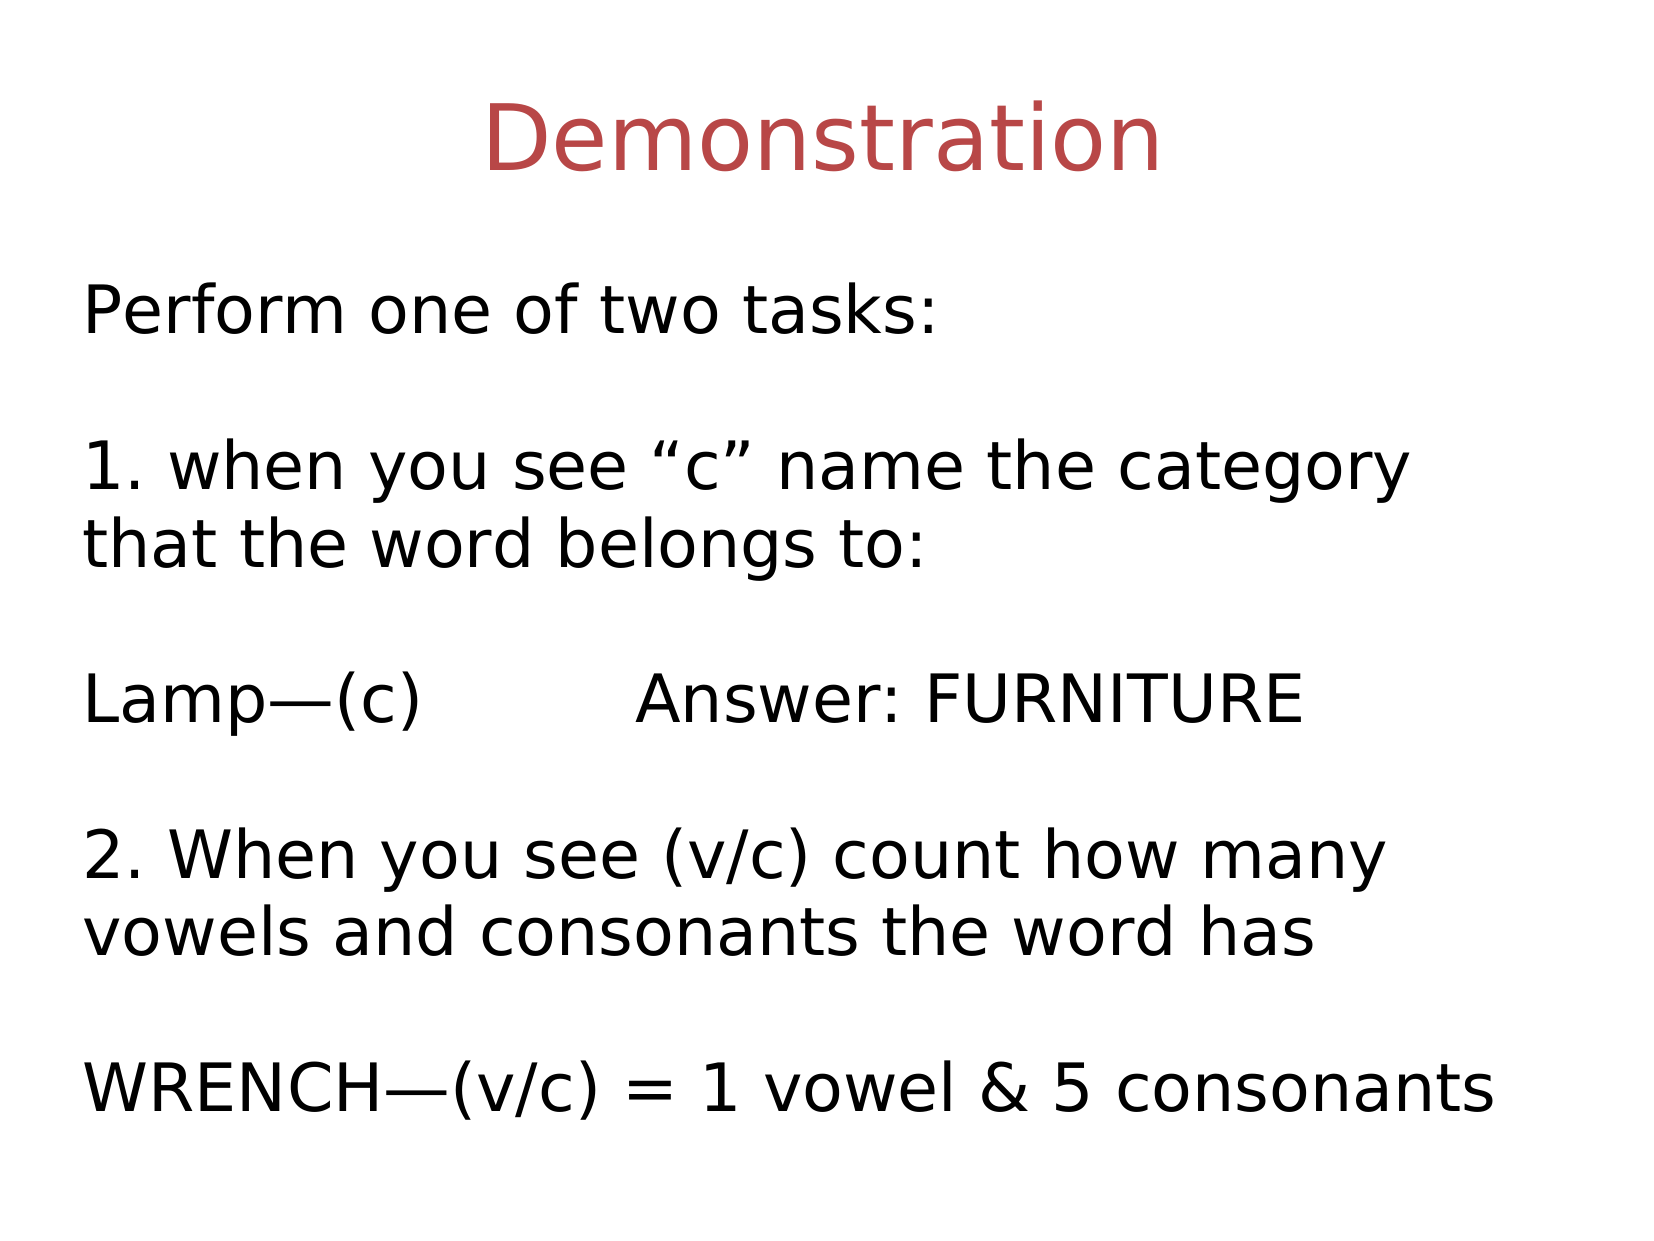

# Demonstration
Perform one of two tasks:
1. when you see “c” name the category that the word belongs to:
Lamp—(c) Answer: FURNITURE
2. When you see (v/c) count how many vowels and consonants the word has
WRENCH—(v/c) = 1 vowel & 5 consonants